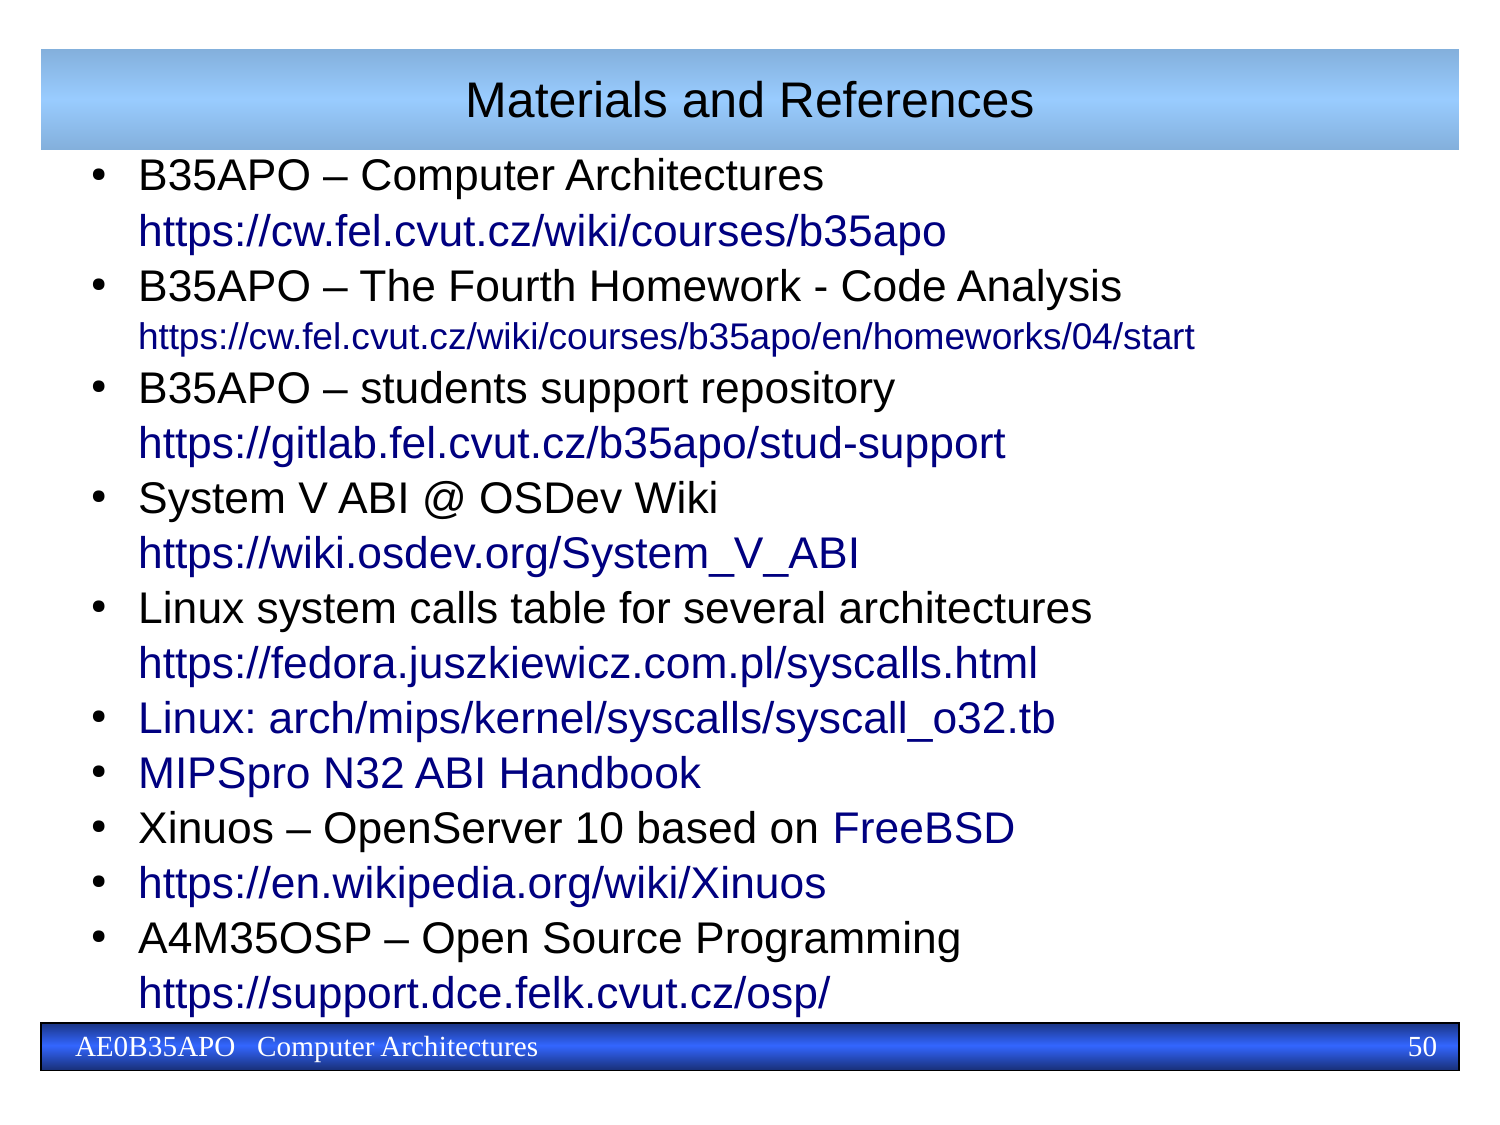

# Materials and References
B35APO – Computer Architectures
https://cw.fel.cvut.cz/wiki/courses/b35apo
B35APO – The Fourth Homework - Code Analysis
https://cw.fel.cvut.cz/wiki/courses/b35apo/en/homeworks/04/start
B35APO – students support repository
https://gitlab.fel.cvut.cz/b35apo/stud-support
System V ABI @ OSDev Wiki
https://wiki.osdev.org/System_V_ABI
Linux system calls table for several architectures
https://fedora.juszkiewicz.com.pl/syscalls.html
Linux: arch/mips/kernel/syscalls/syscall_o32.tb
MIPSpro N32 ABI Handbook
Xinuos – OpenServer 10 based on FreeBSD
https://en.wikipedia.org/wiki/Xinuos
A4M35OSP – Open Source Programming
https://support.dce.felk.cvut.cz/osp/
AE0B35APO Computer Architectures
50